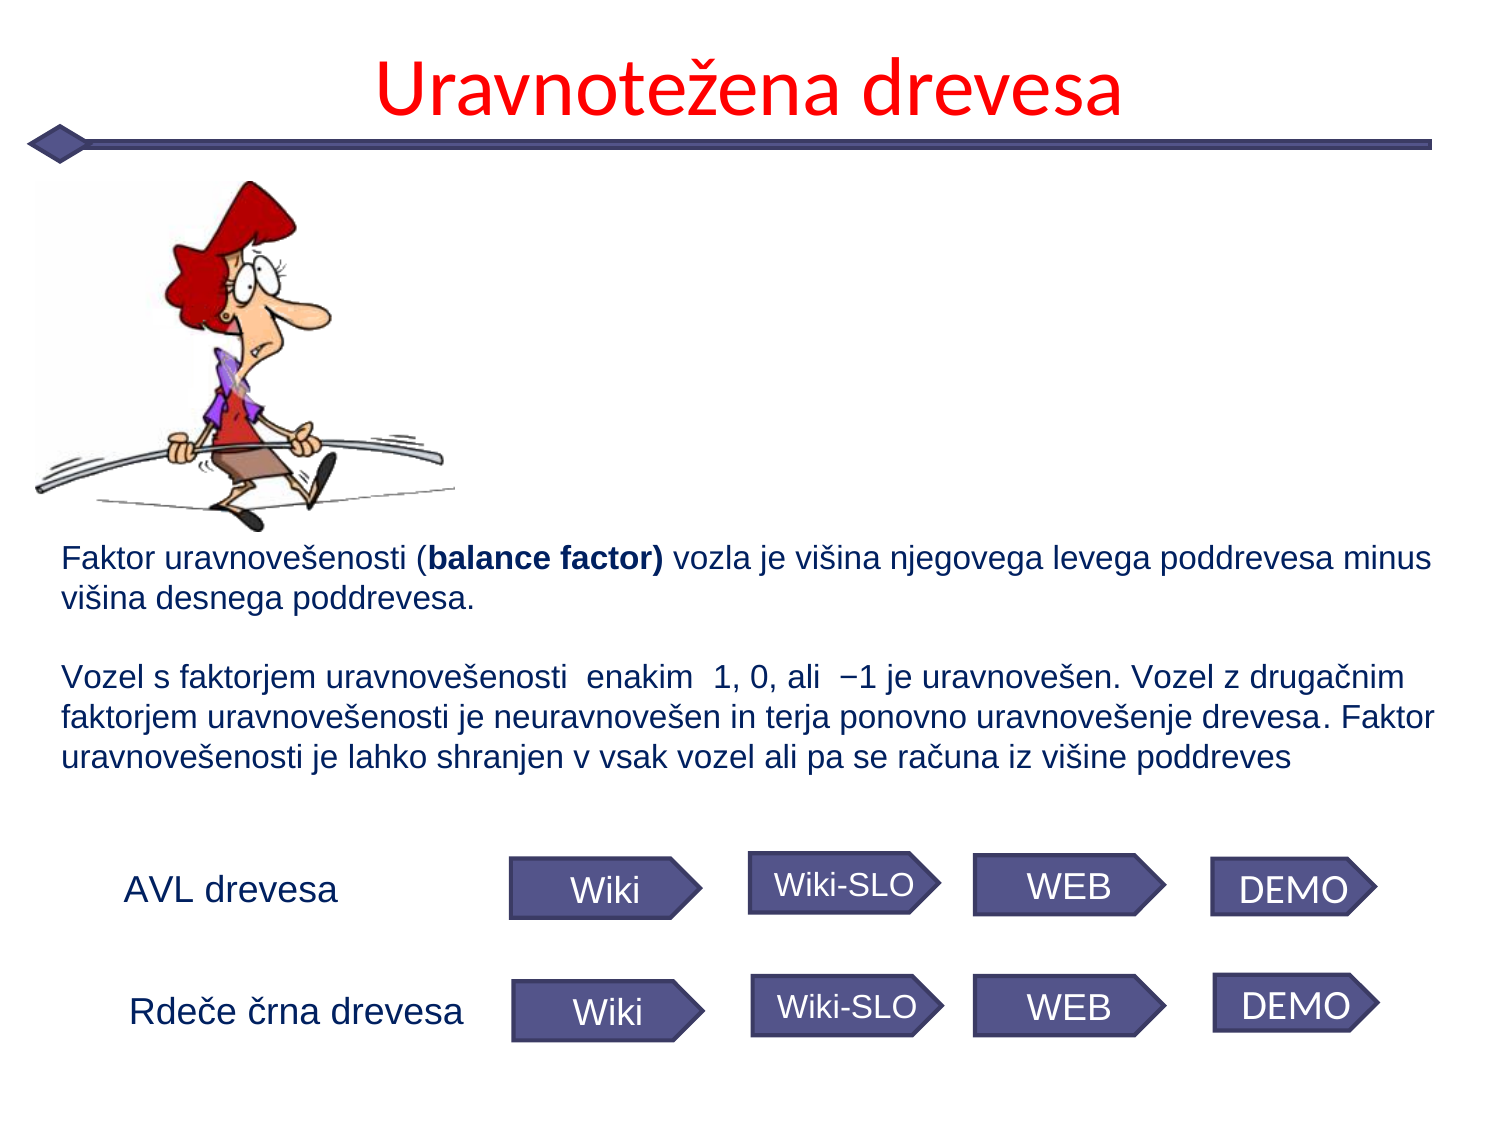

# Uravnotežena drevesa
Faktor uravnovešenosti (balance factor) vozla je višina njegovega levega poddrevesa minus višina desnega poddrevesa.
Vozel s faktorjem uravnovešenosti enakim 1, 0, ali −1 je uravnovešen. Vozel z drugačnim faktorjem uravnovešenosti je neuravnovešen in terja ponovno uravnovešenje drevesa. Faktor uravnovešenosti je lahko shranjen v vsak vozel ali pa se računa iz višine poddreves
Wiki-SLO
WEB
AVL drevesa
Wiki
DEMO
DEMO
Wiki-SLO
WEB
Rdeče črna drevesa
Wiki